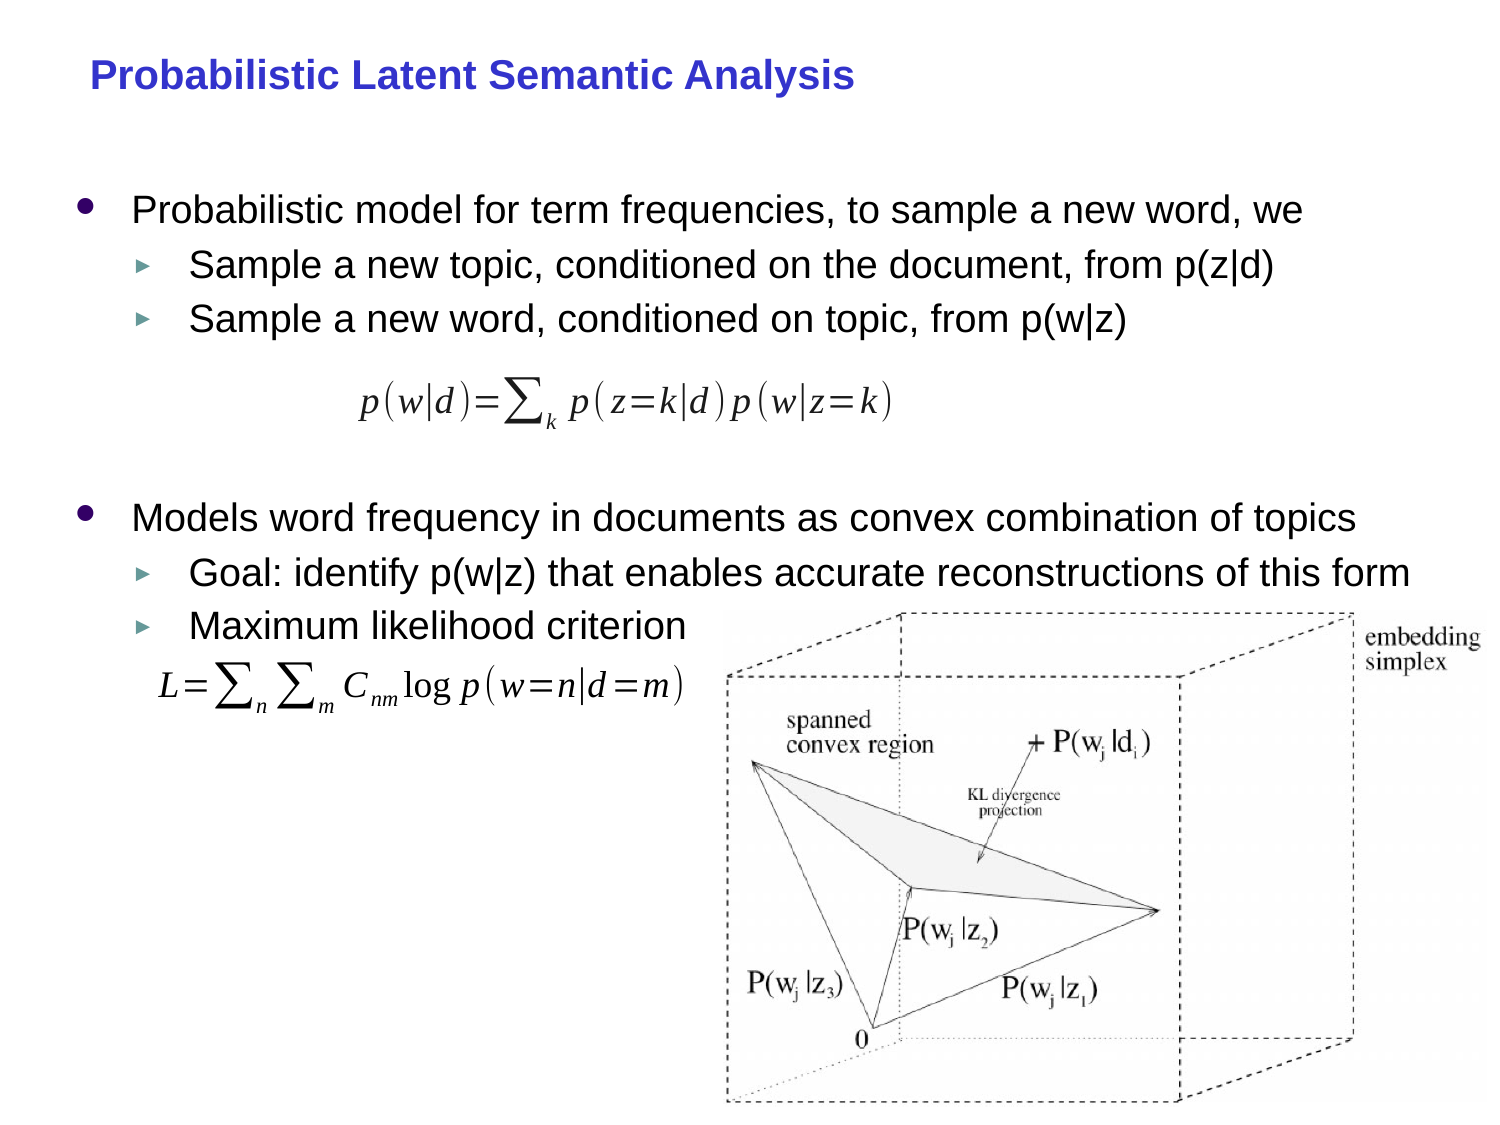

# Probabilistic Latent Semantic Analysis
Probabilistic model for term frequencies, to sample a new word, we
Sample a new topic, conditioned on the document, from p(z|d)
Sample a new word, conditioned on topic, from p(w|z)
Models word frequency in documents as convex combination of topics
Goal: identify p(w|z) that enables accurate reconstructions of this form
Maximum likelihood criterion